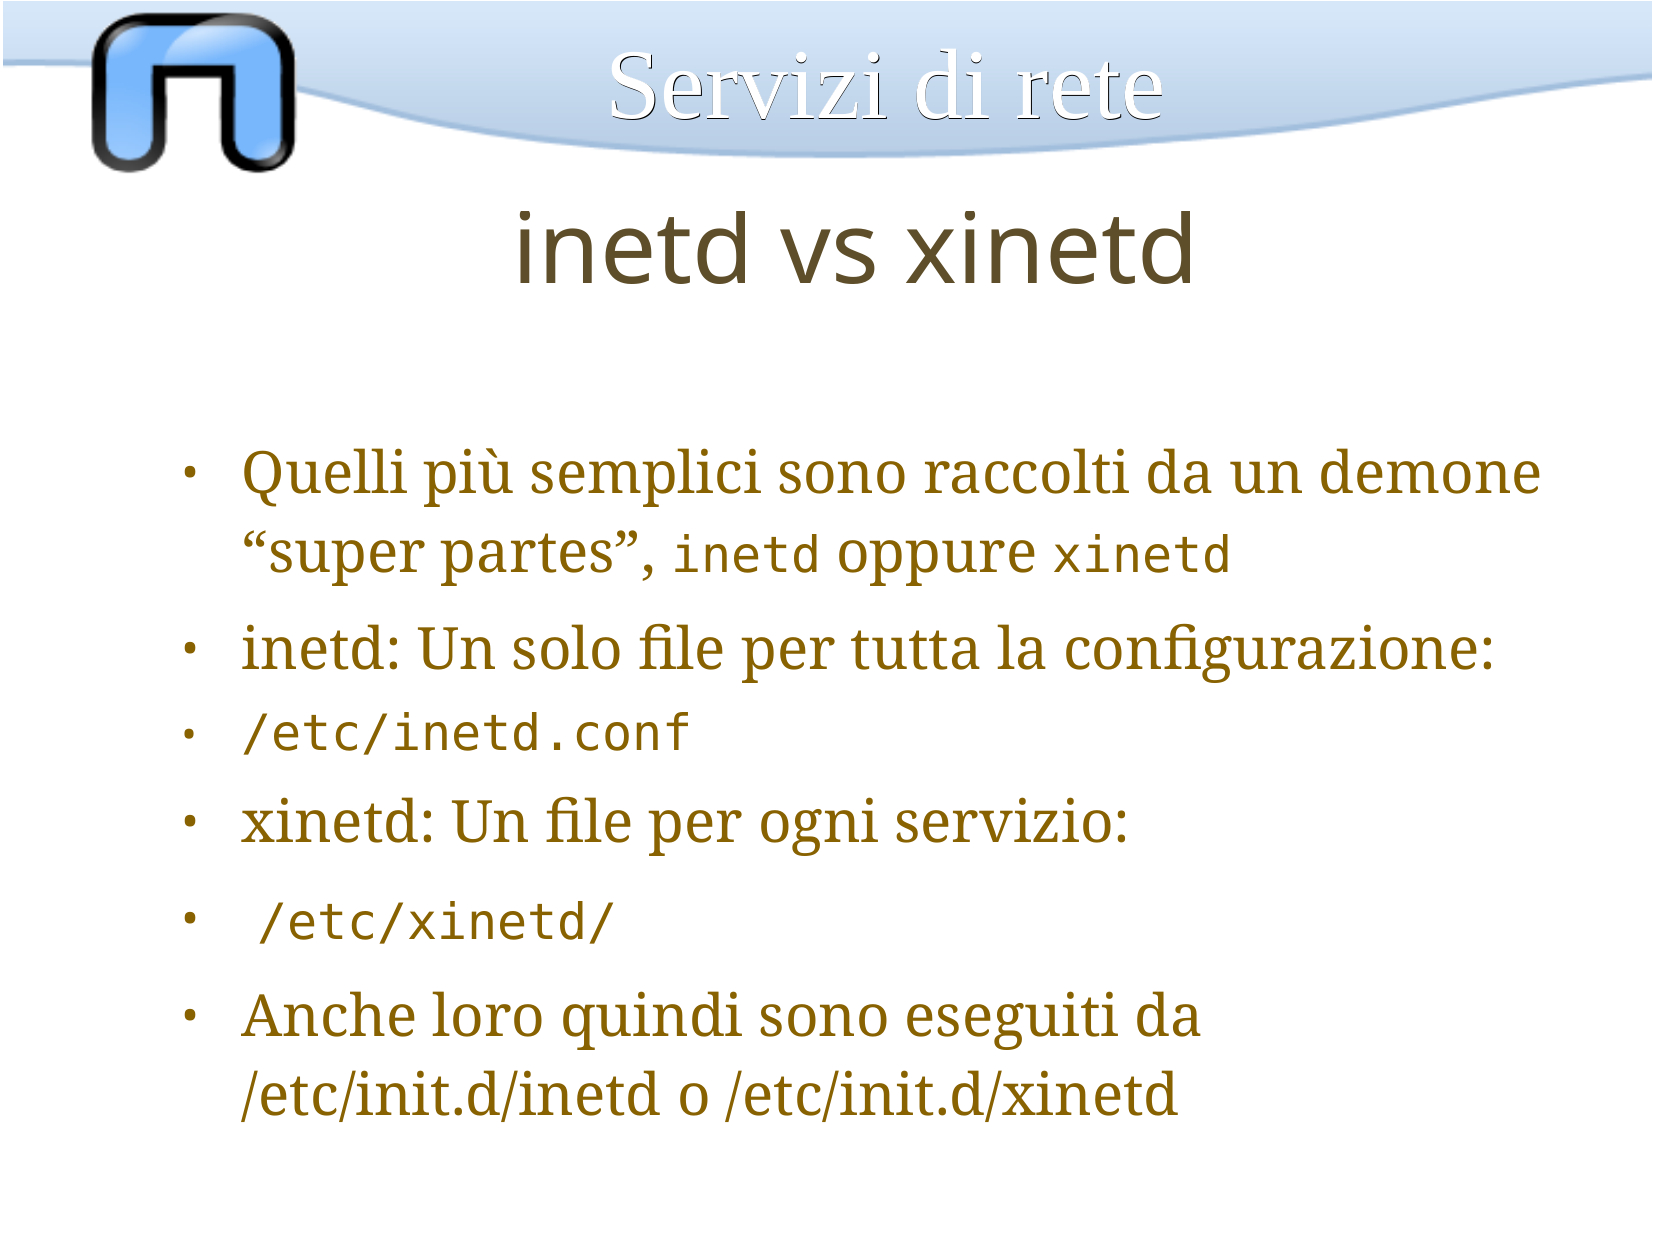

Servizi di rete
# inetd vs xinetd
Quelli più semplici sono raccolti da un demone “super partes”, inetd oppure xinetd
inetd: Un solo file per tutta la configurazione:
/etc/inetd.conf
xinetd: Un file per ogni servizio:
 /etc/xinetd/
Anche loro quindi sono eseguiti da /etc/init.d/inetd o /etc/init.d/xinetd